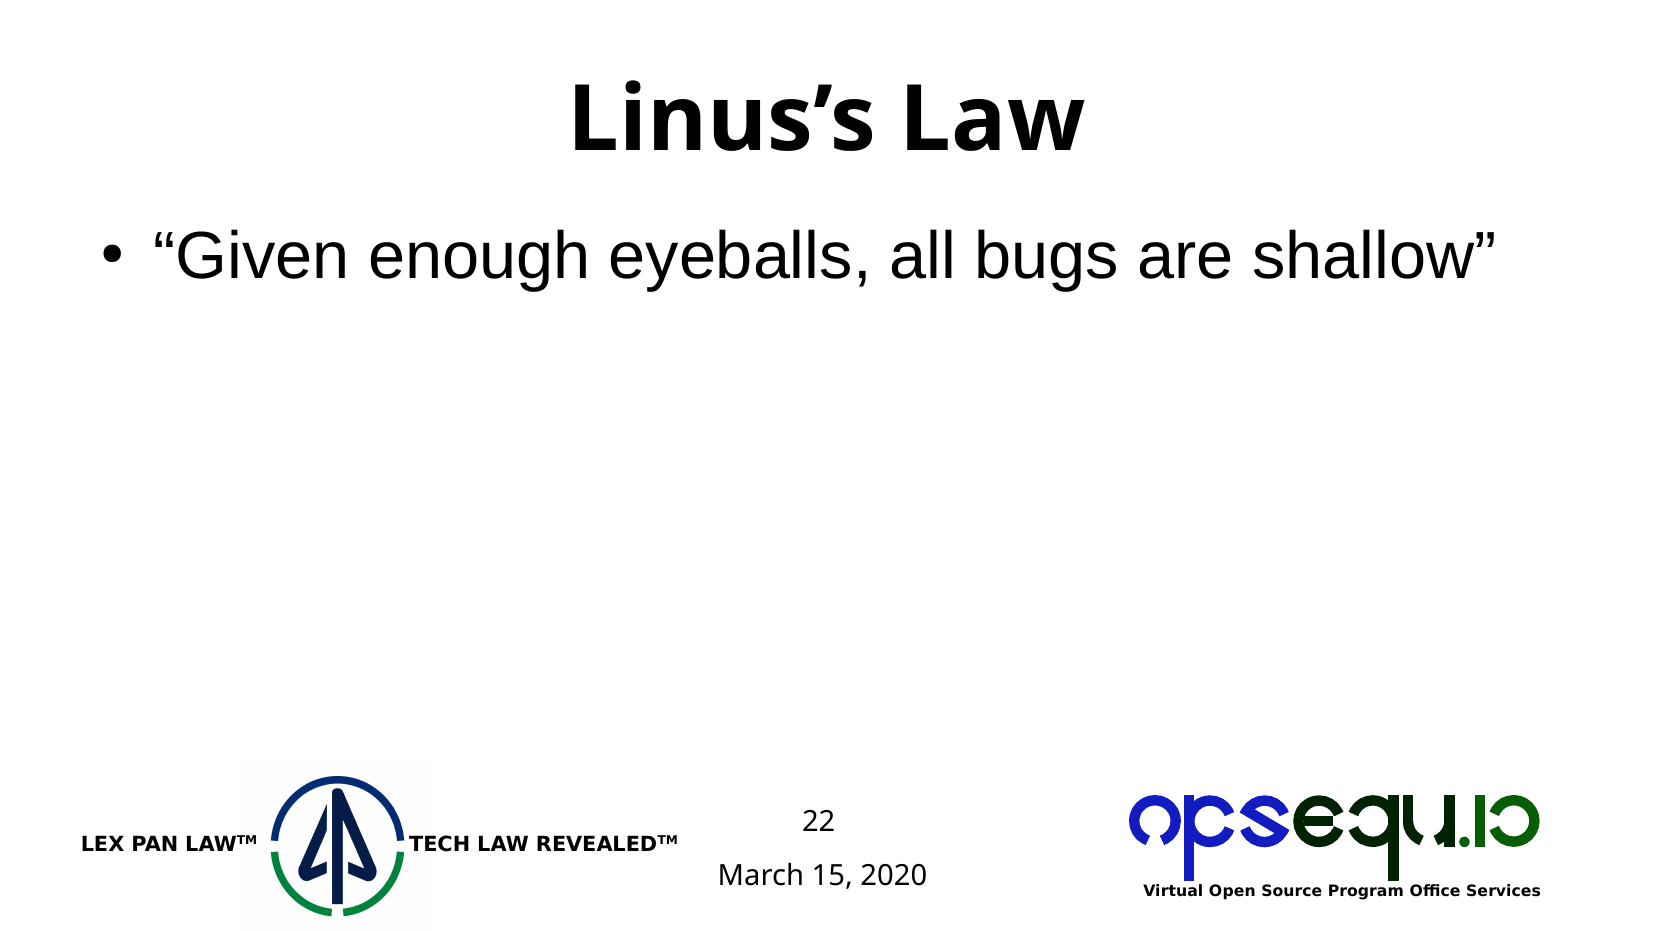

# Linus’s Law
“Given enough eyeballs, all bugs are shallow”
22
March 15, 2020